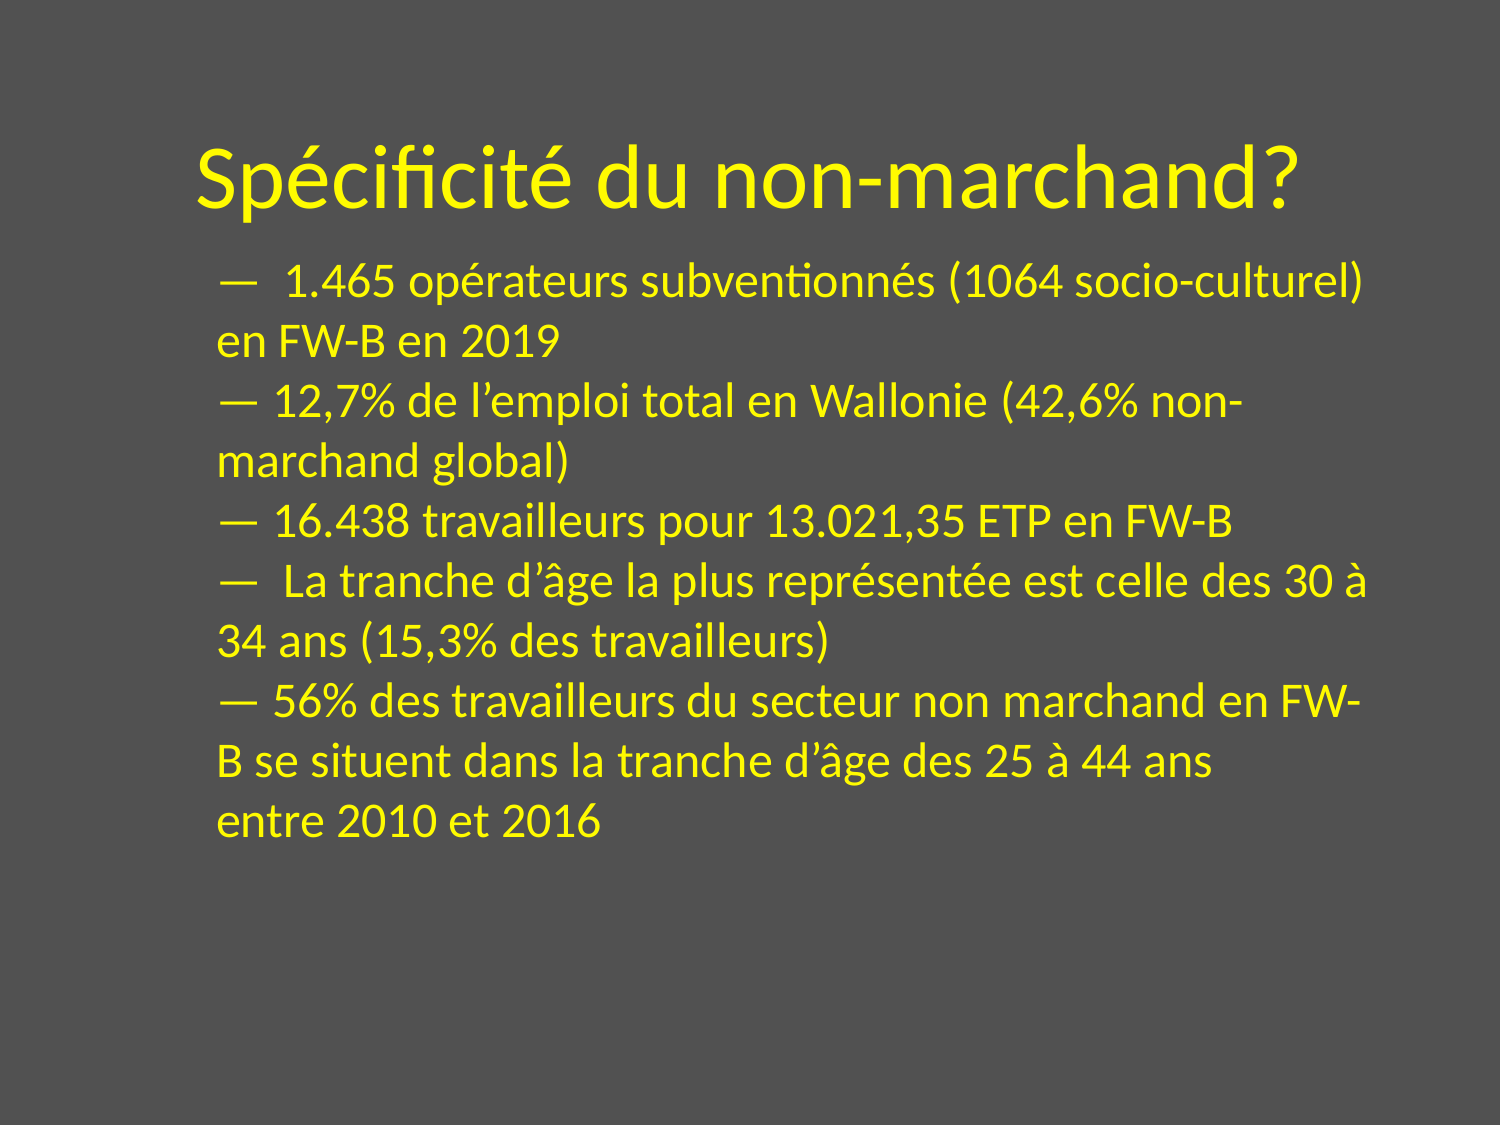

# Spécificité du non-marchand?
—  1.465 opérateurs subventionnés (1064 socio-culturel) en FW-B en 2019
— 12,7% de l’emploi total en Wallonie (42,6% non-marchand global)
— 16.438 travailleurs pour 13.021,35 ETP en FW-B
—  La tranche d’âge la plus représentée est celle des 30 à 34 ans (15,3% des travailleurs)
— 56% des travailleurs du secteur non marchand en FW-B se situent dans la tranche d’âge des 25 à 44 ans
entre 2010 et 2016